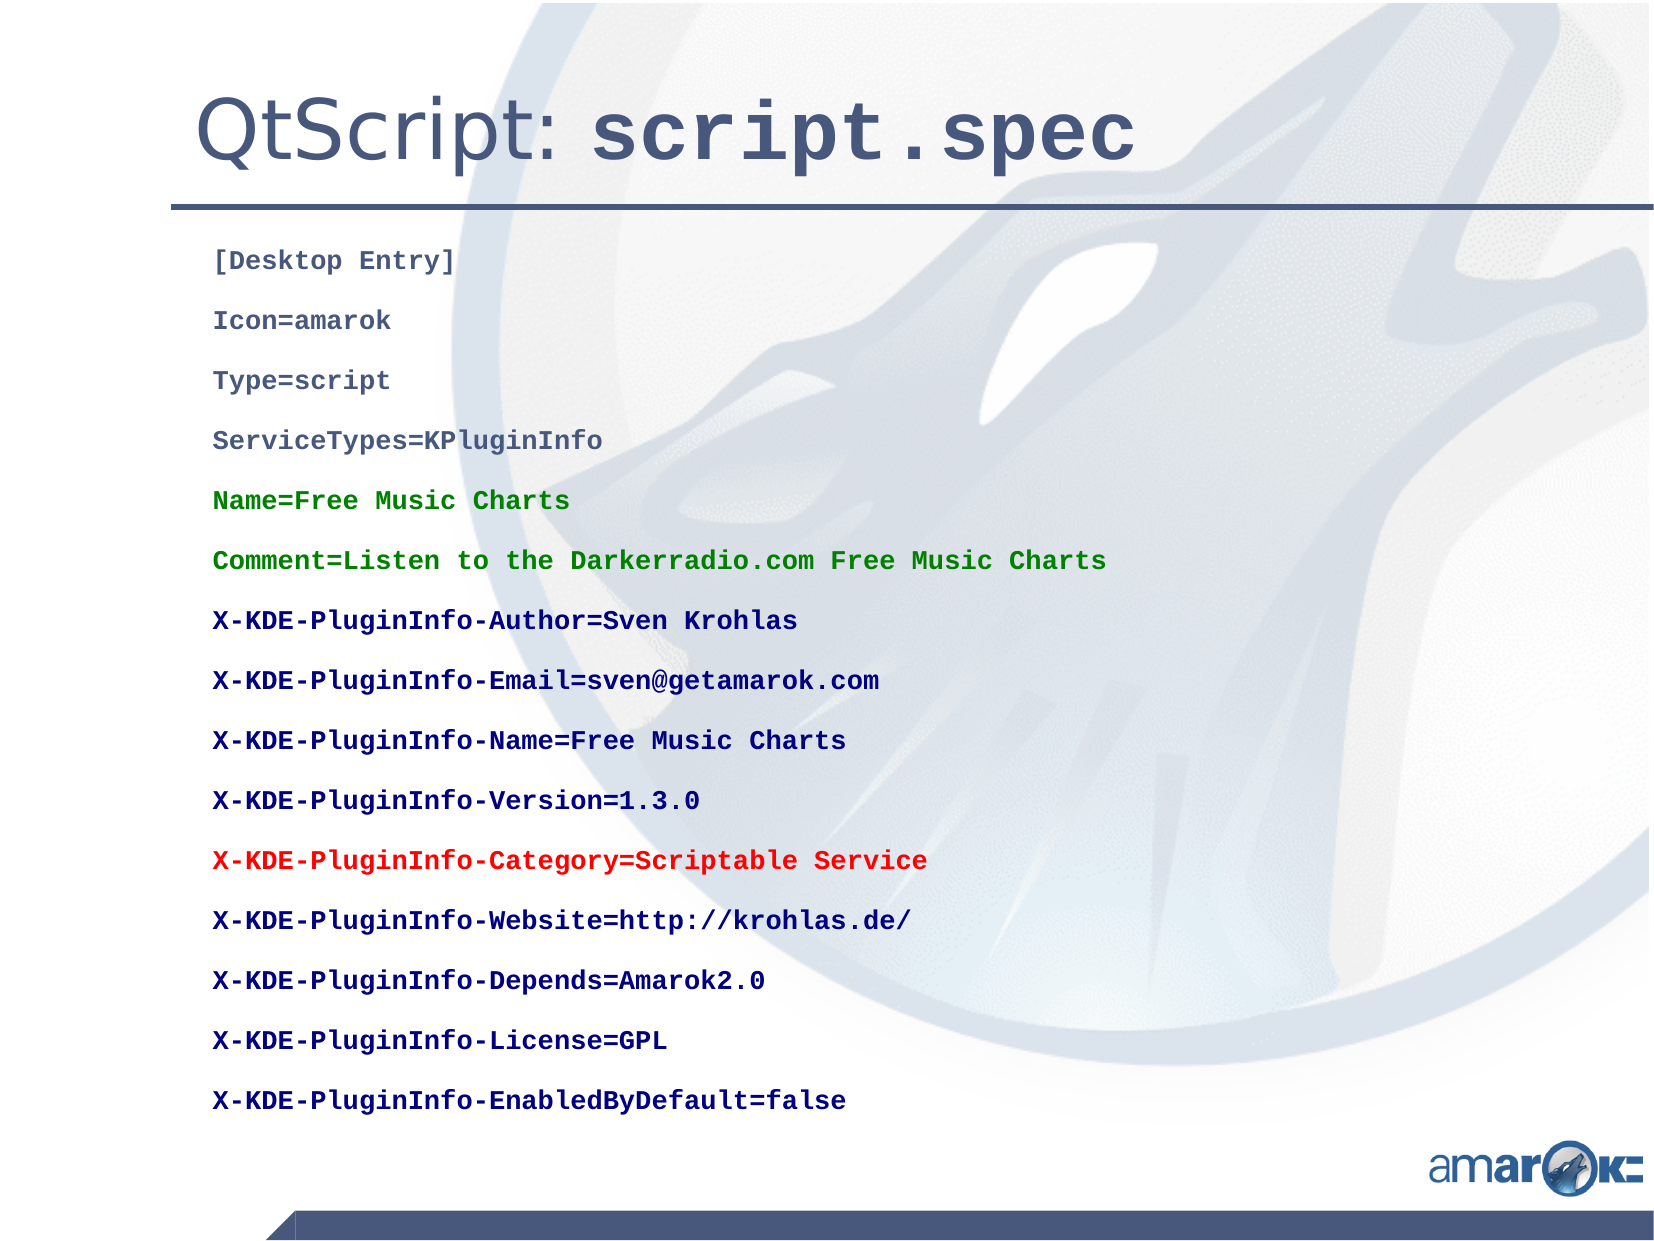

# QtScript: script.spec
[Desktop Entry]
Icon=amarok
Type=script
ServiceTypes=KPluginInfo
Name=Free Music Charts
Comment=Listen to the Darkerradio.com Free Music Charts
X-KDE-PluginInfo-Author=Sven Krohlas
X-KDE-PluginInfo-Email=sven@getamarok.com
X-KDE-PluginInfo-Name=Free Music Charts
X-KDE-PluginInfo-Version=1.3.0
X-KDE-PluginInfo-Category=Scriptable Service
X-KDE-PluginInfo-Website=http://krohlas.de/
X-KDE-PluginInfo-Depends=Amarok2.0
X-KDE-PluginInfo-License=GPL
X-KDE-PluginInfo-EnabledByDefault=false